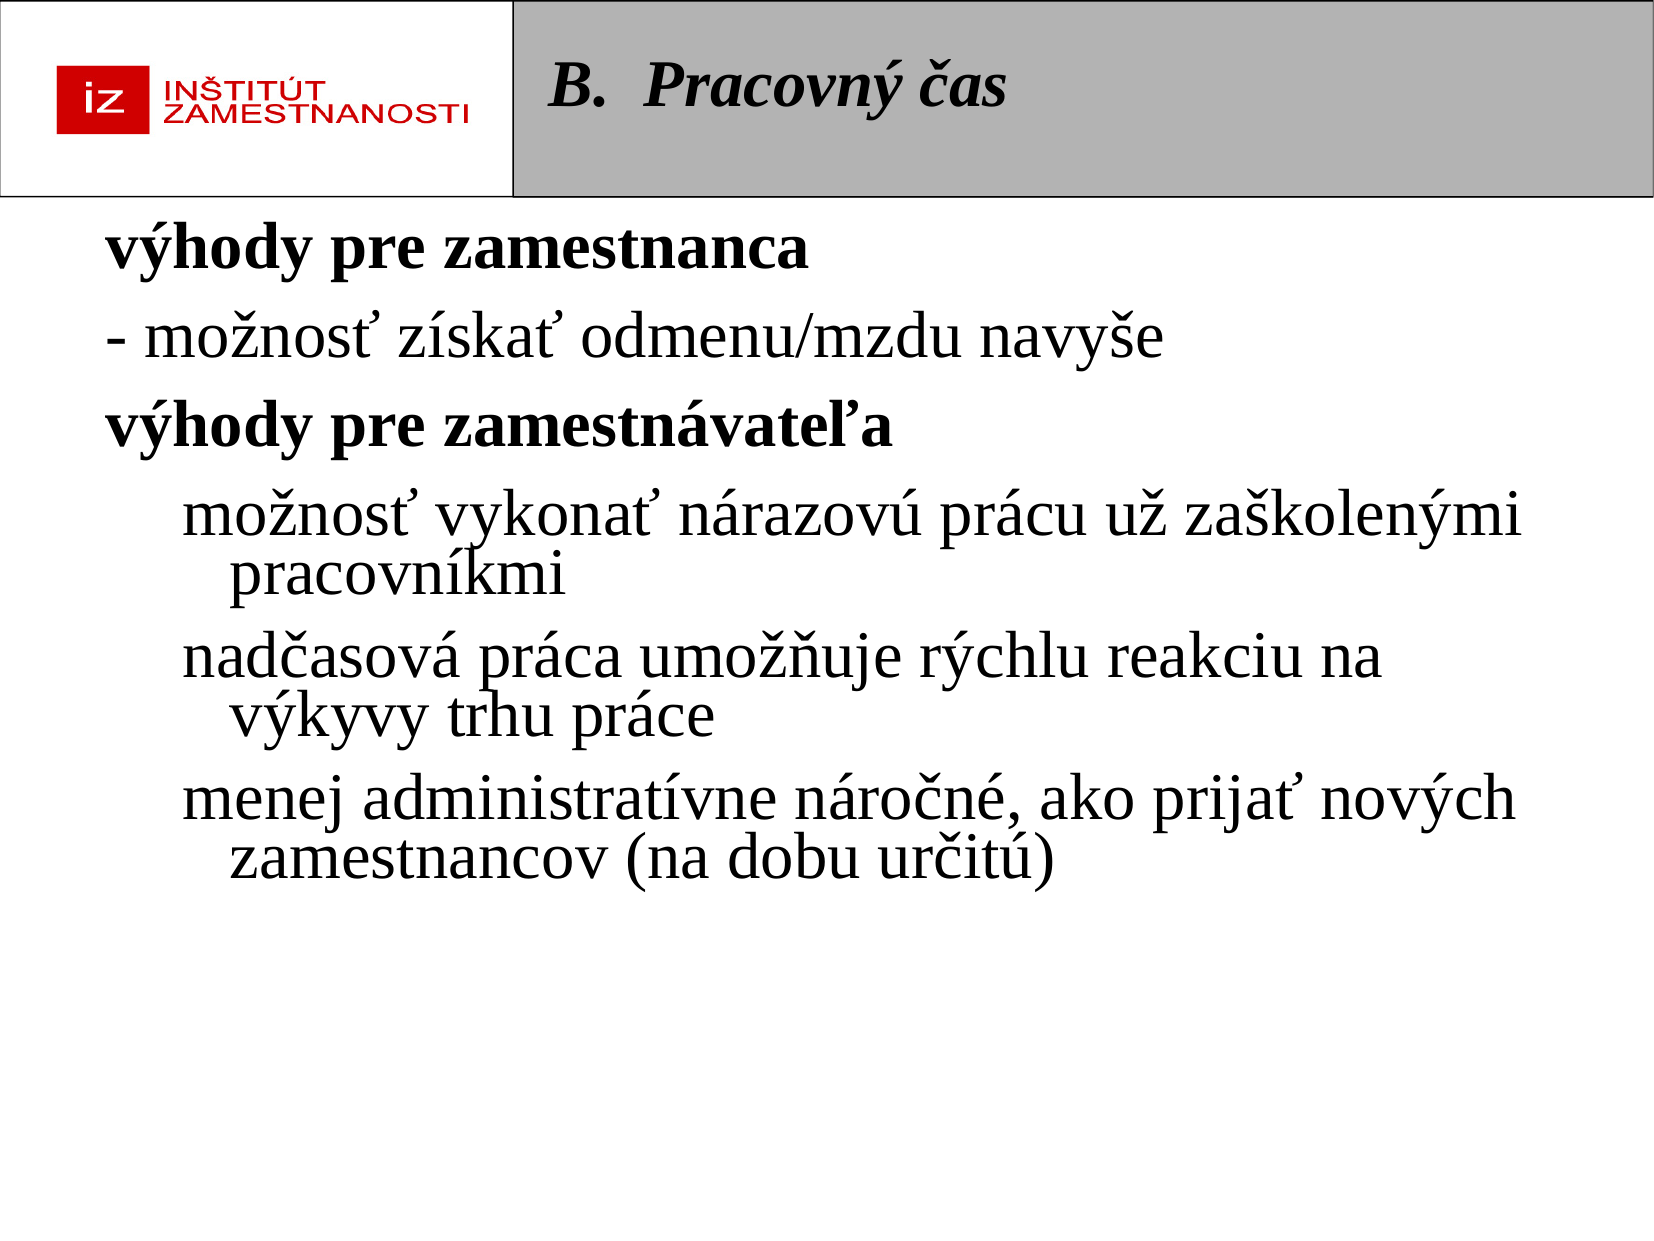

B. Pracovný čas
# výhody pre zamestnanca
- možnosť získať odmenu/mzdu navyše
výhody pre zamestnávateľa
možnosť vykonať nárazovú prácu už zaškolenými pracovníkmi
nadčasová práca umožňuje rýchlu reakciu na výkyvy trhu práce
menej administratívne náročné, ako prijať nových zamestnancov (na dobu určitú)